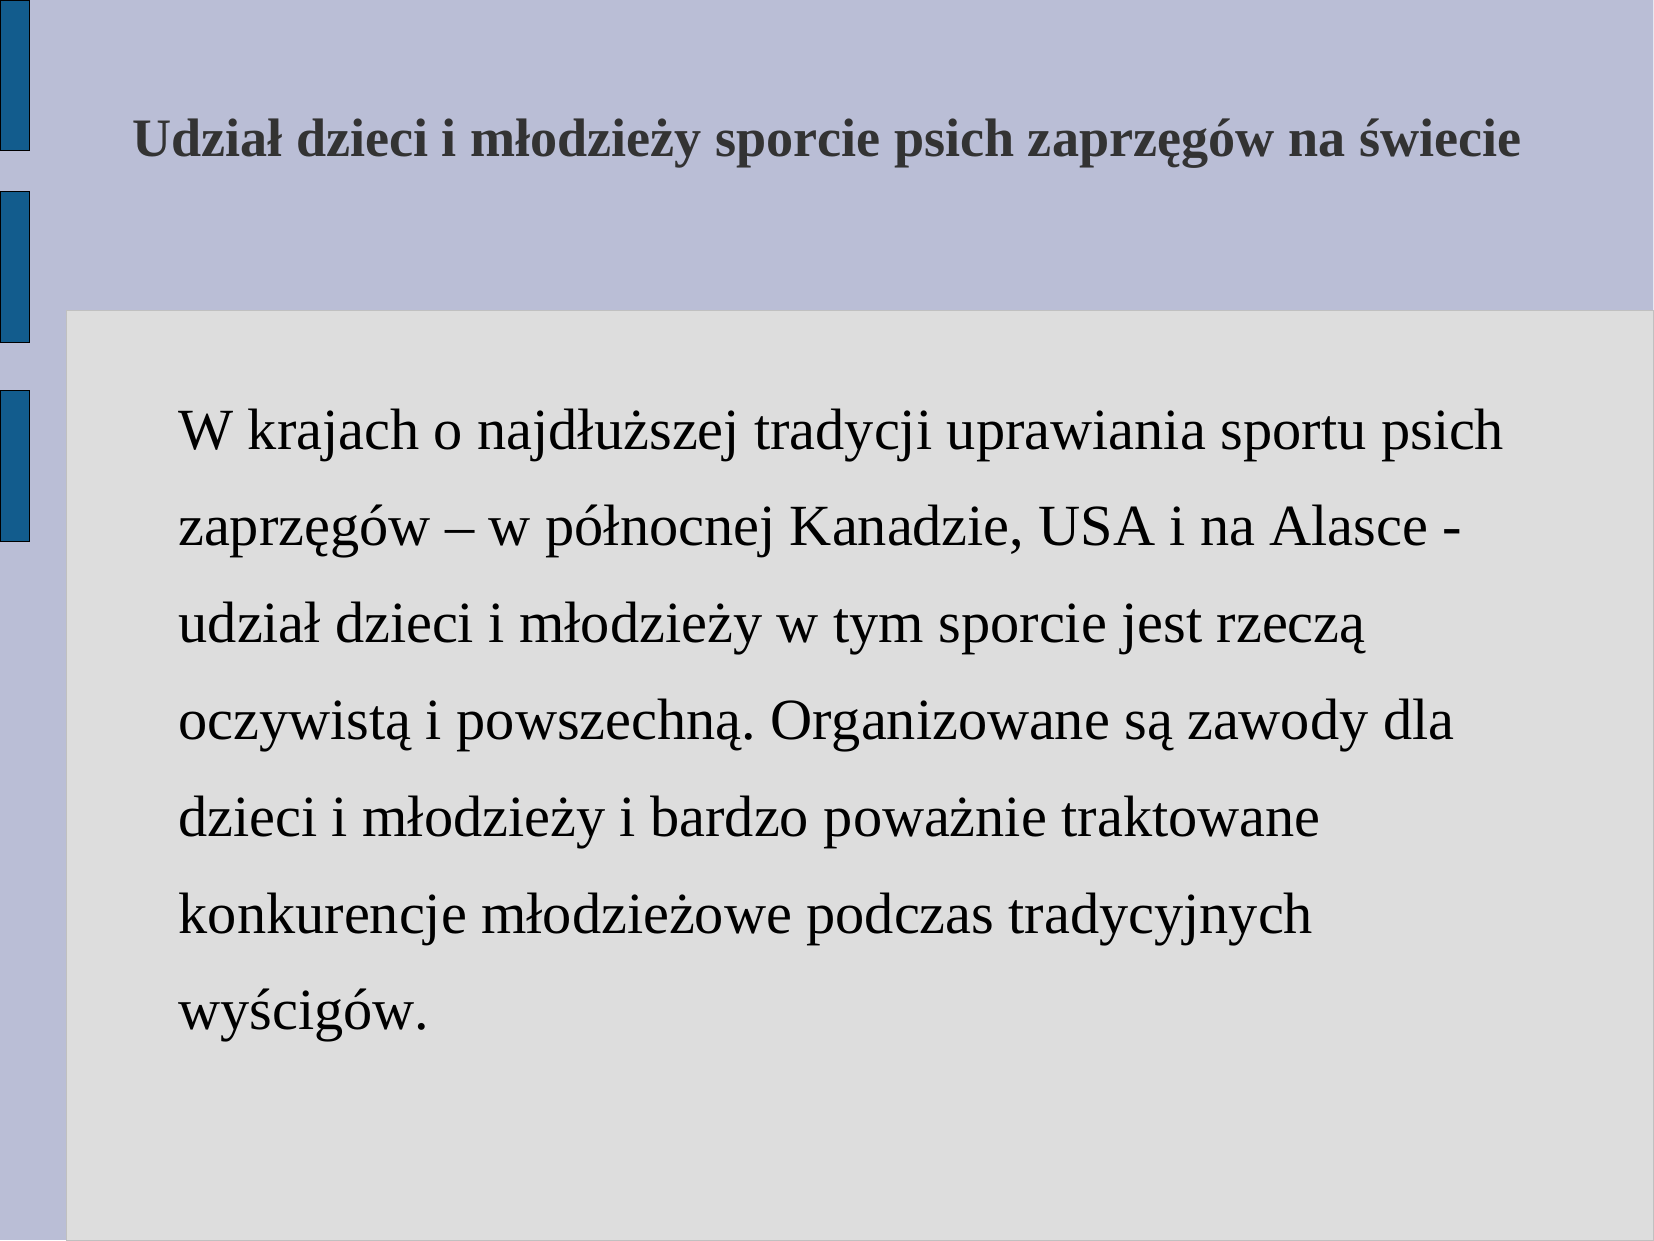

# Udział dzieci i młodzieży sporcie psich zaprzęgów na świecie
W krajach o najdłuższej tradycji uprawiania sportu psich zaprzęgów – w północnej Kanadzie, USA i na Alasce - udział dzieci i młodzieży w tym sporcie jest rzeczą oczywistą i powszechną. Organizowane są zawody dla dzieci i młodzieży i bardzo poważnie traktowane konkurencje młodzieżowe podczas tradycyjnych wyścigów.